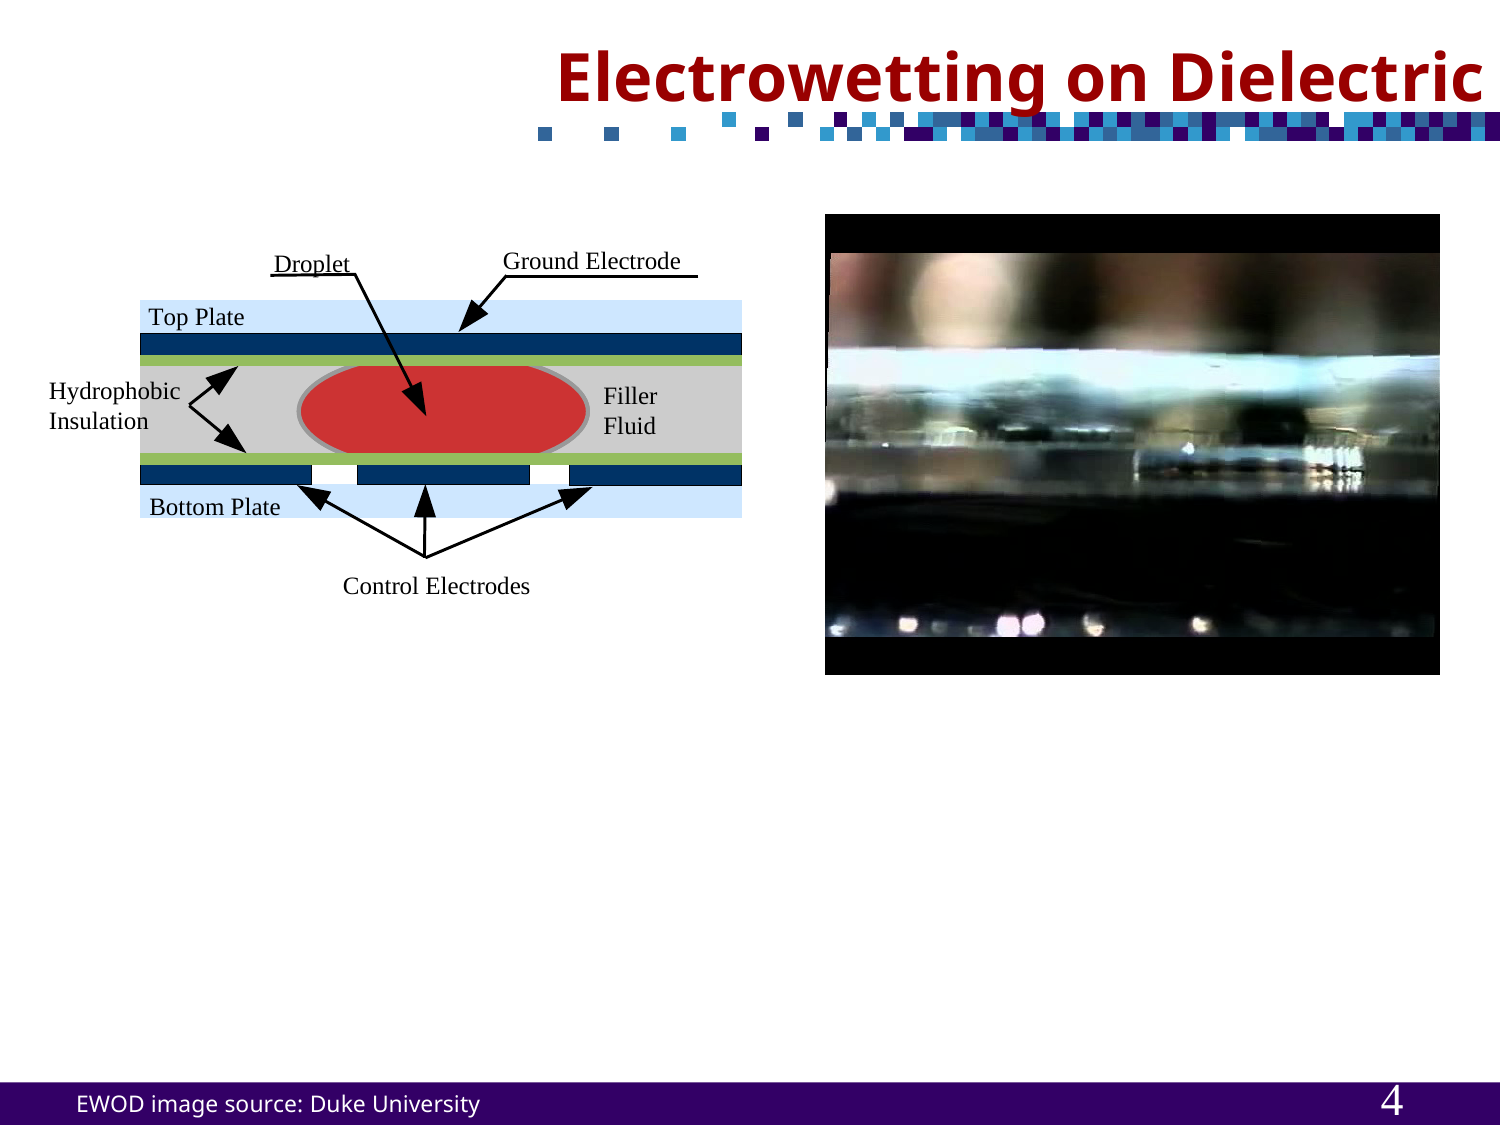

# Electrowetting on Dielectric
Ground Electrode
Droplet
Top Plate
Hydrophobic Insulation
Filler Fluid
Bottom Plate
Control Electrodes
EWOD image source: Duke University